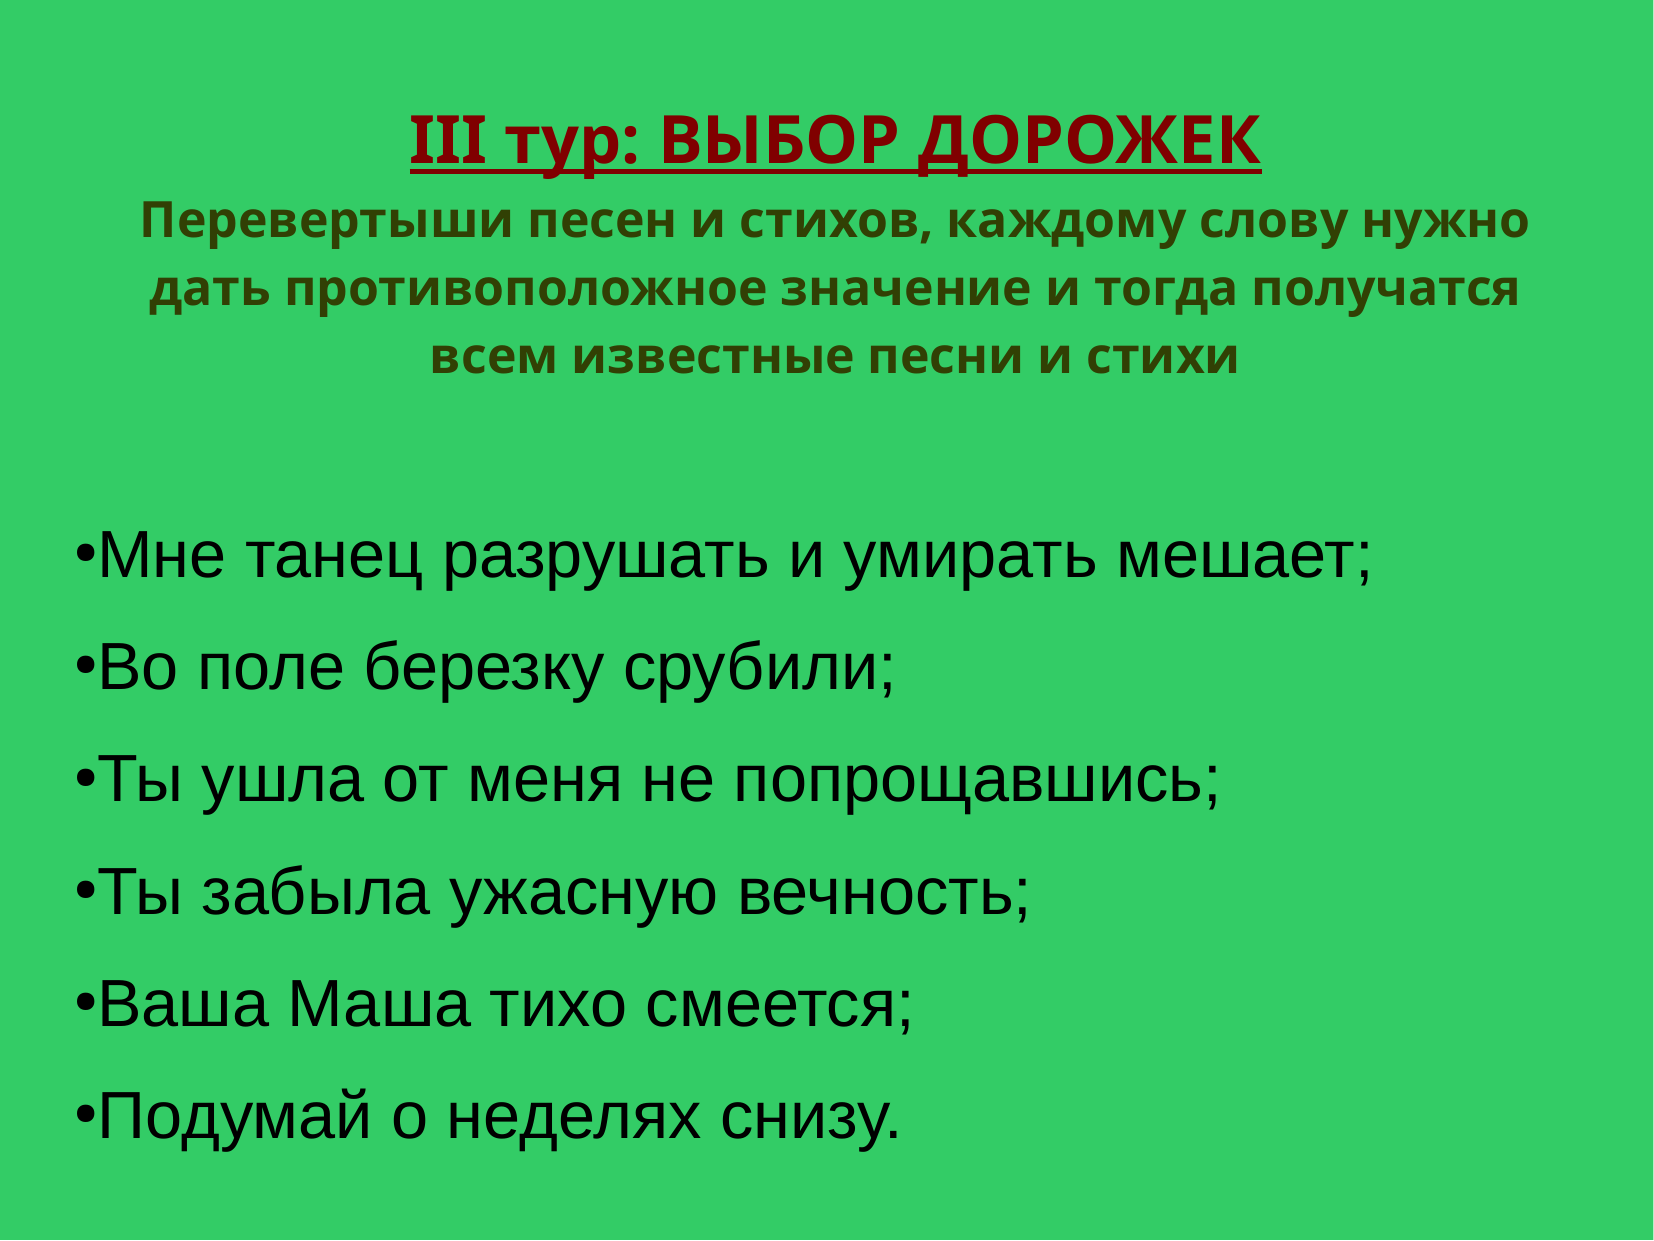

III тур: ВЫБОР ДОРОЖЕК
Перевертыши песен и стихов, каждому слову нужно дать противоположное значение и тогда получатся всем известные песни и стихи
Мне танец разрушать и умирать мешает;
Во поле березку срубили;
Ты ушла от меня не попрощавшись;
Ты забыла ужасную вечность;
Ваша Маша тихо смеется;
Подумай о неделях снизу.